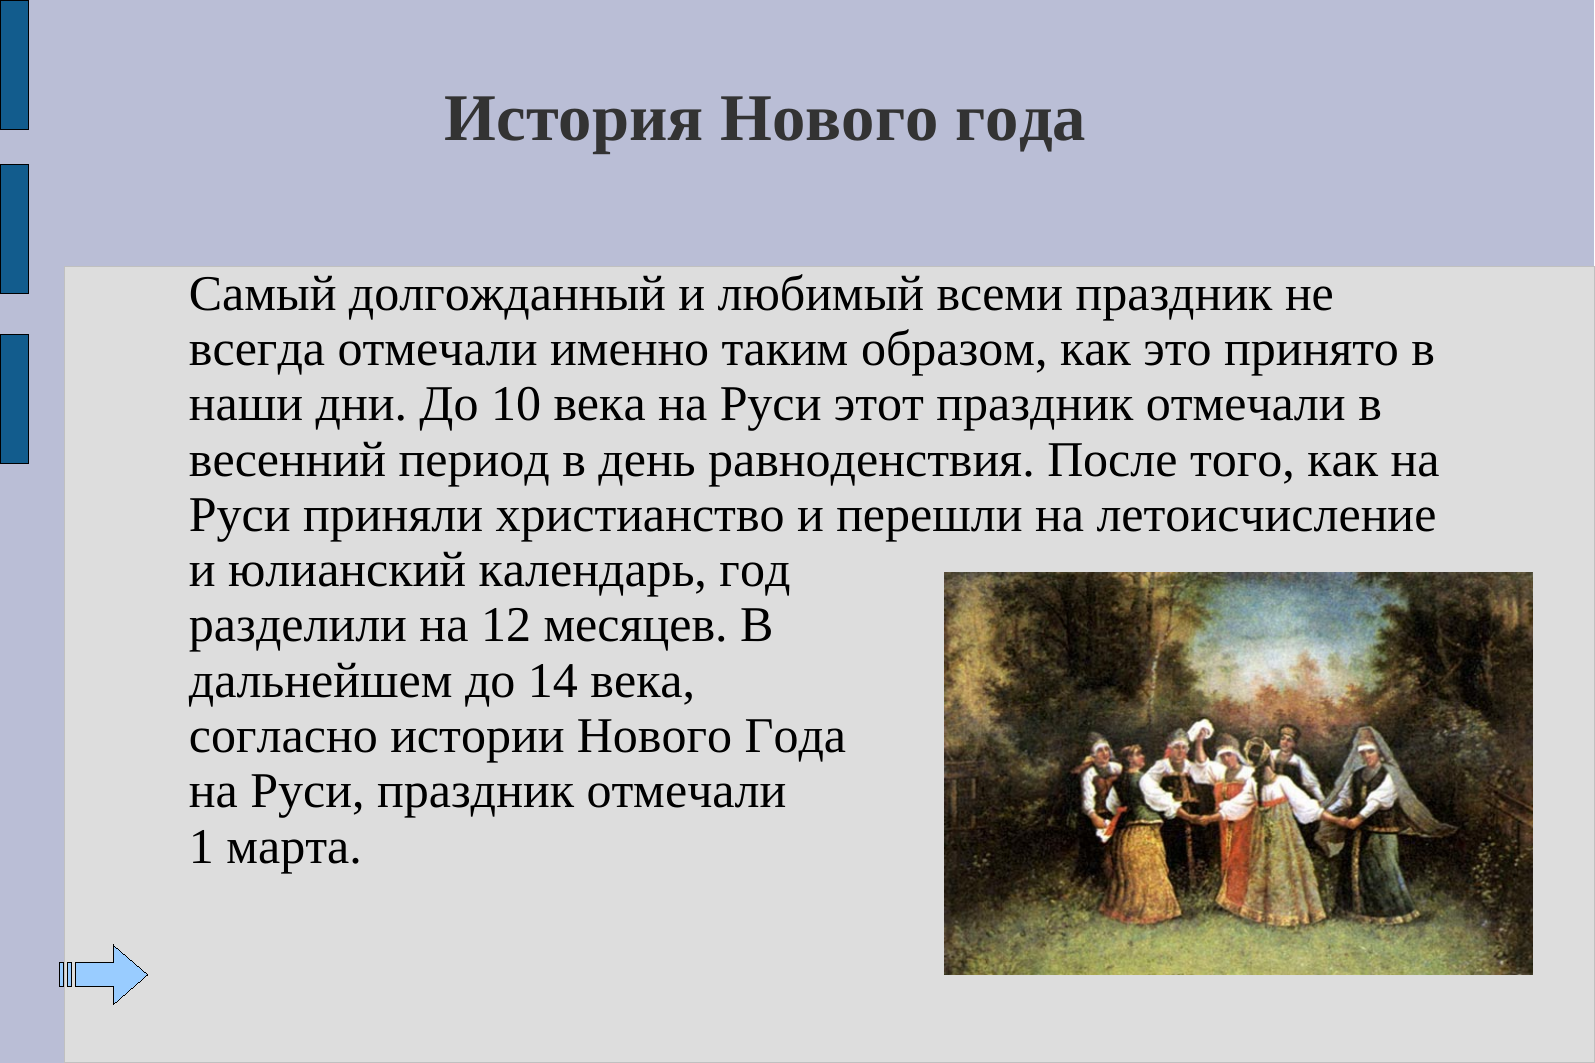

# История Нового года
Самый долгожданный и любимый всеми праздник не всегда отмечали именно таким образом, как это принято в наши дни. До 10 века на Руси этот праздник отмечали в весенний период в день равноденствия. После того, как на Руси приняли христианство и перешли на летоисчисление
и юлианский календарь, год
разделили на 12 месяцев. В
дальнейшем до 14 века,
согласно истории Нового Года
на Руси, праздник отмечали
1 марта.